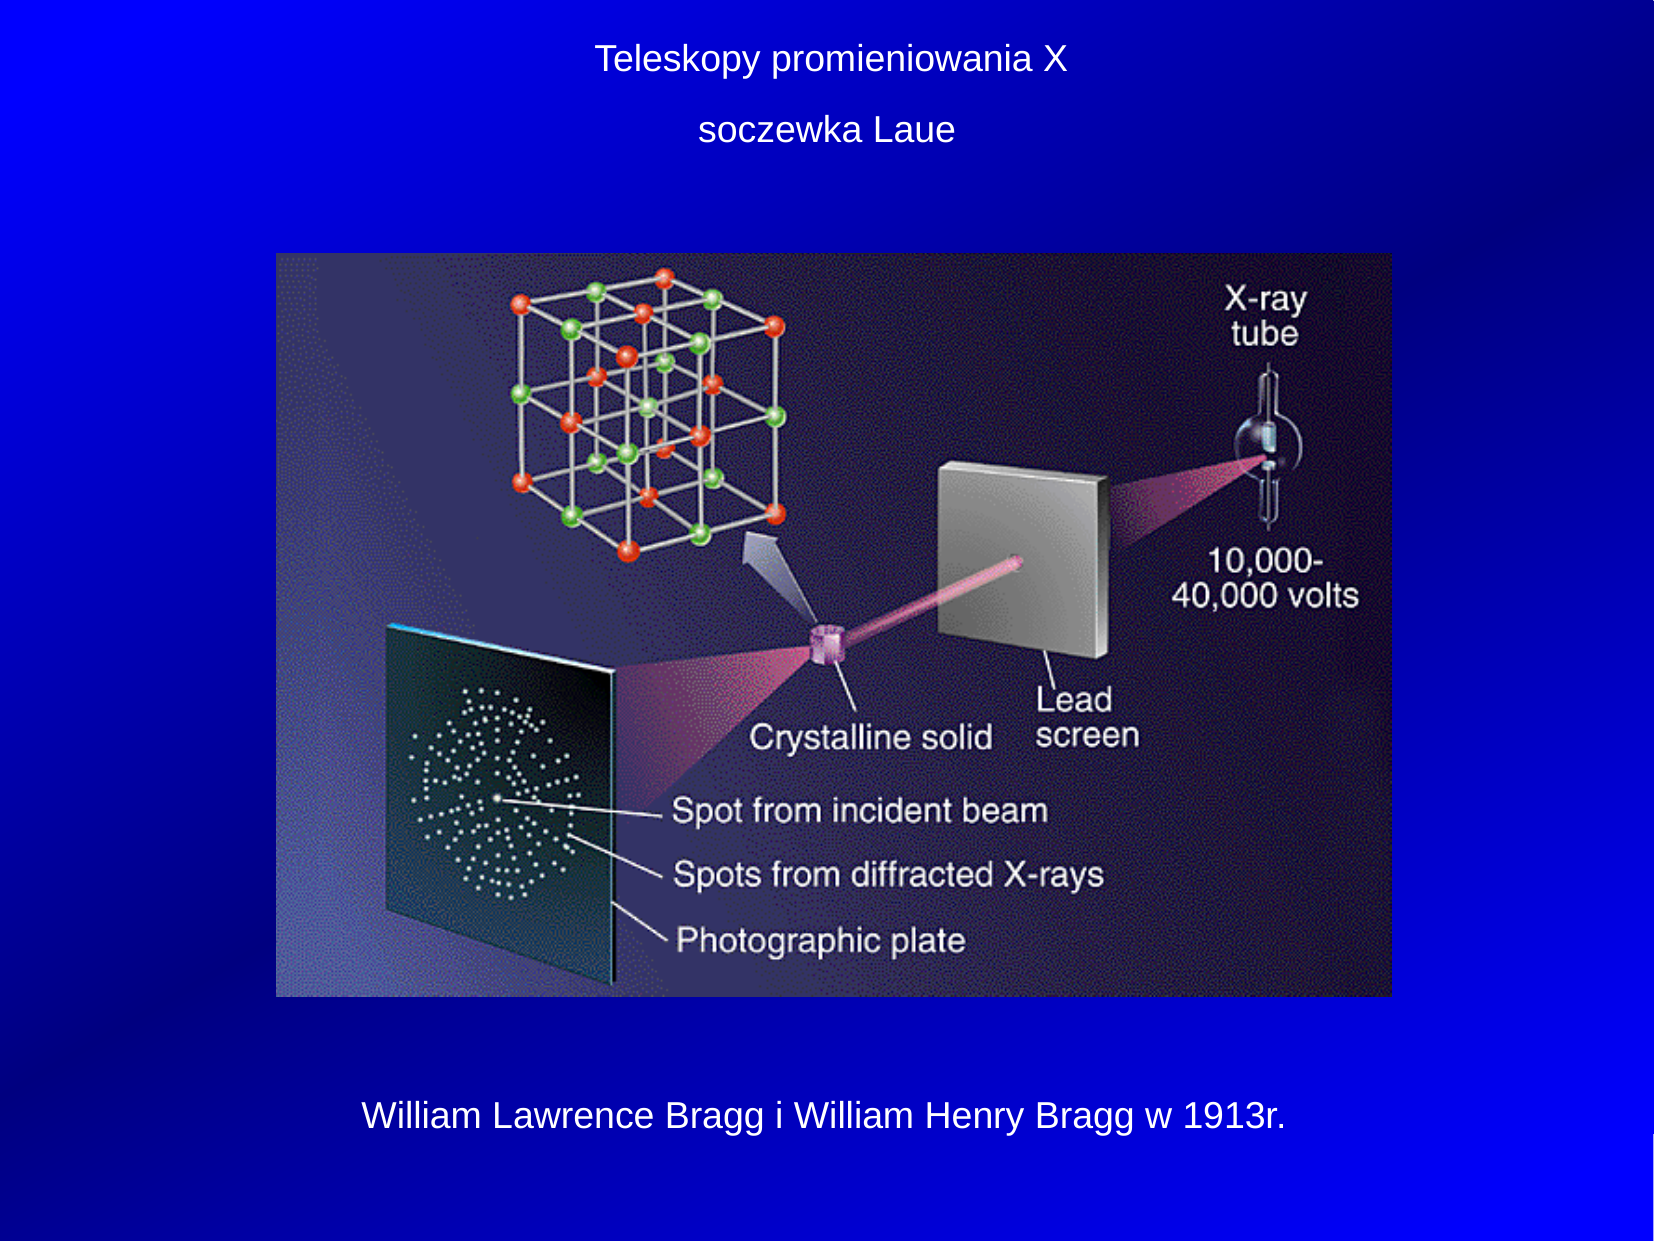

Teleskopy promieniowania X
soczewka Laue
William Lawrence Bragg i William Henry Bragg w 1913r.